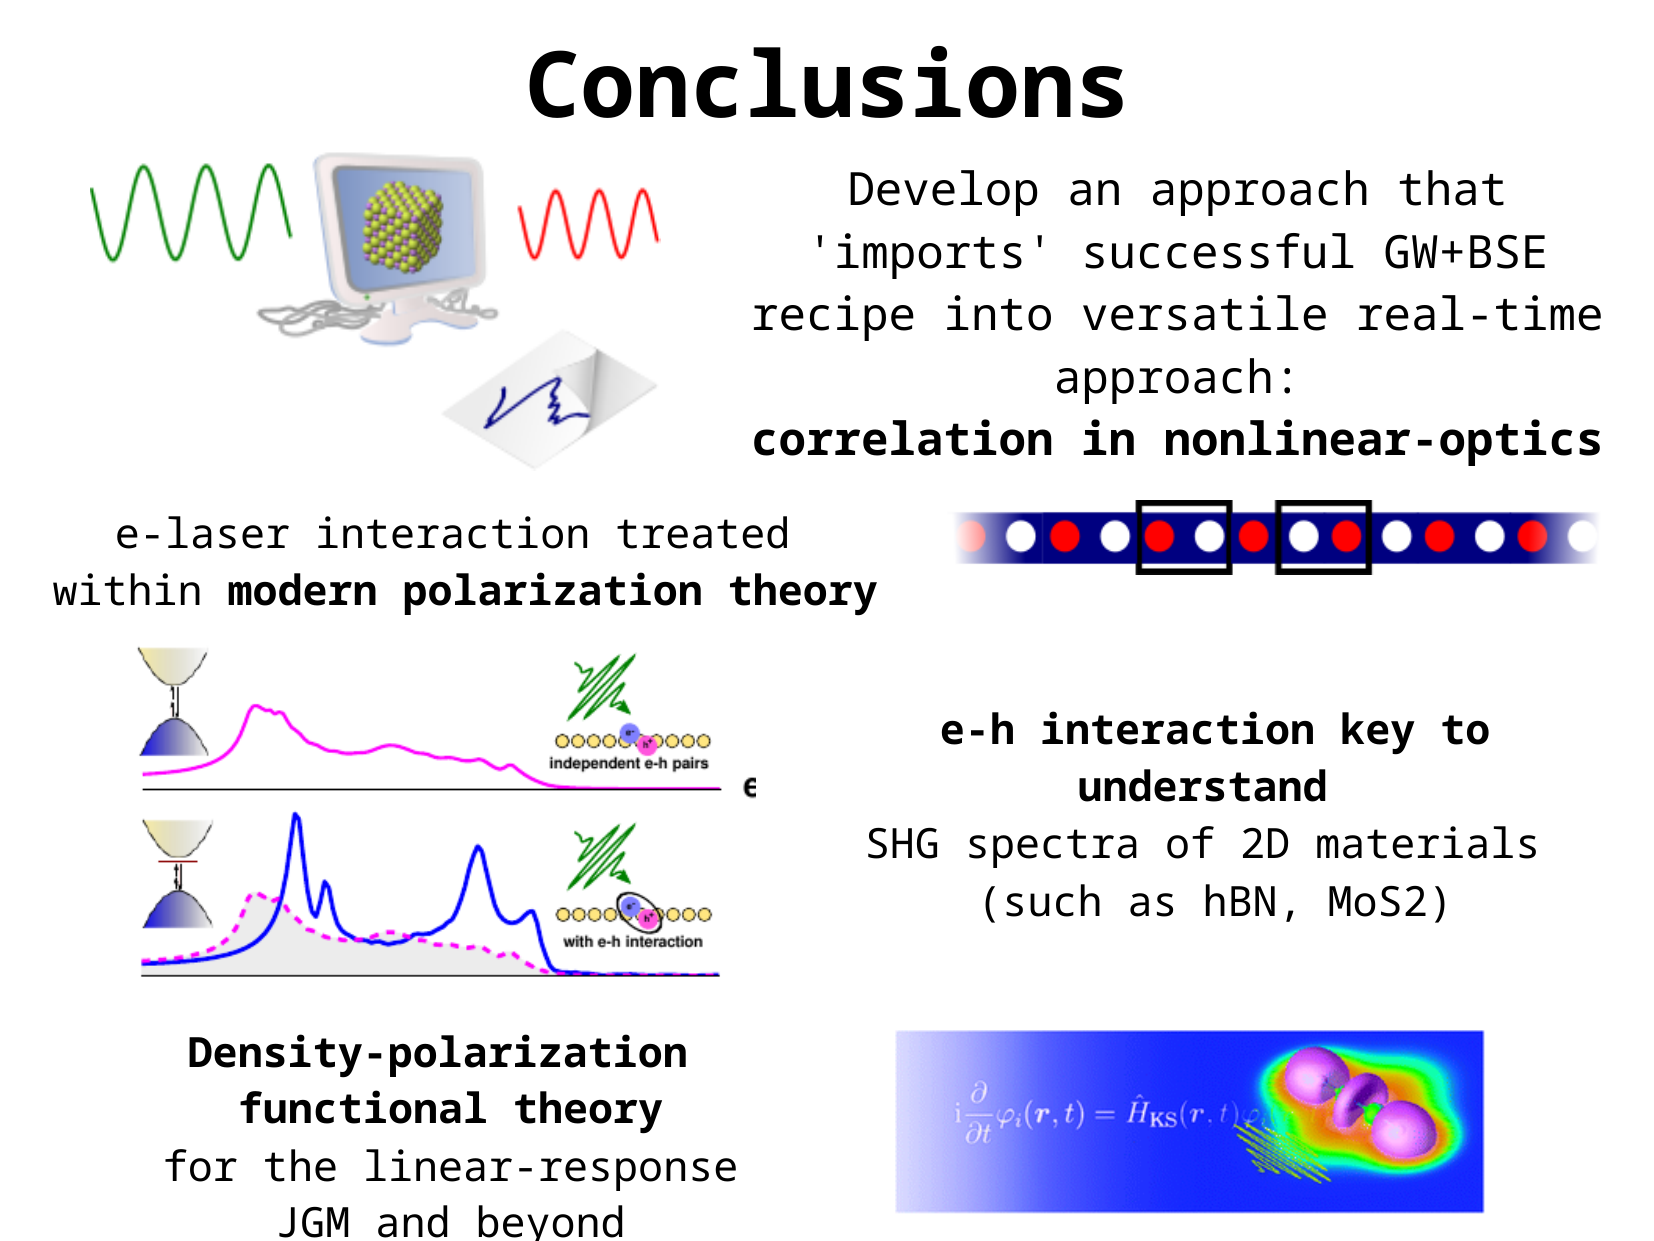

# Conclusions
Develop an approach that 'imports' successful GW+BSE recipe into versatile real-time approach:
correlation in nonlinear-optics
e-laser interaction treated
within modern polarization theory
e-h interaction key to understand
SHG spectra of 2D materials
(such as hBN, MoS2)
Density-polarization
functional theory
for the linear-response
JGM and beyond